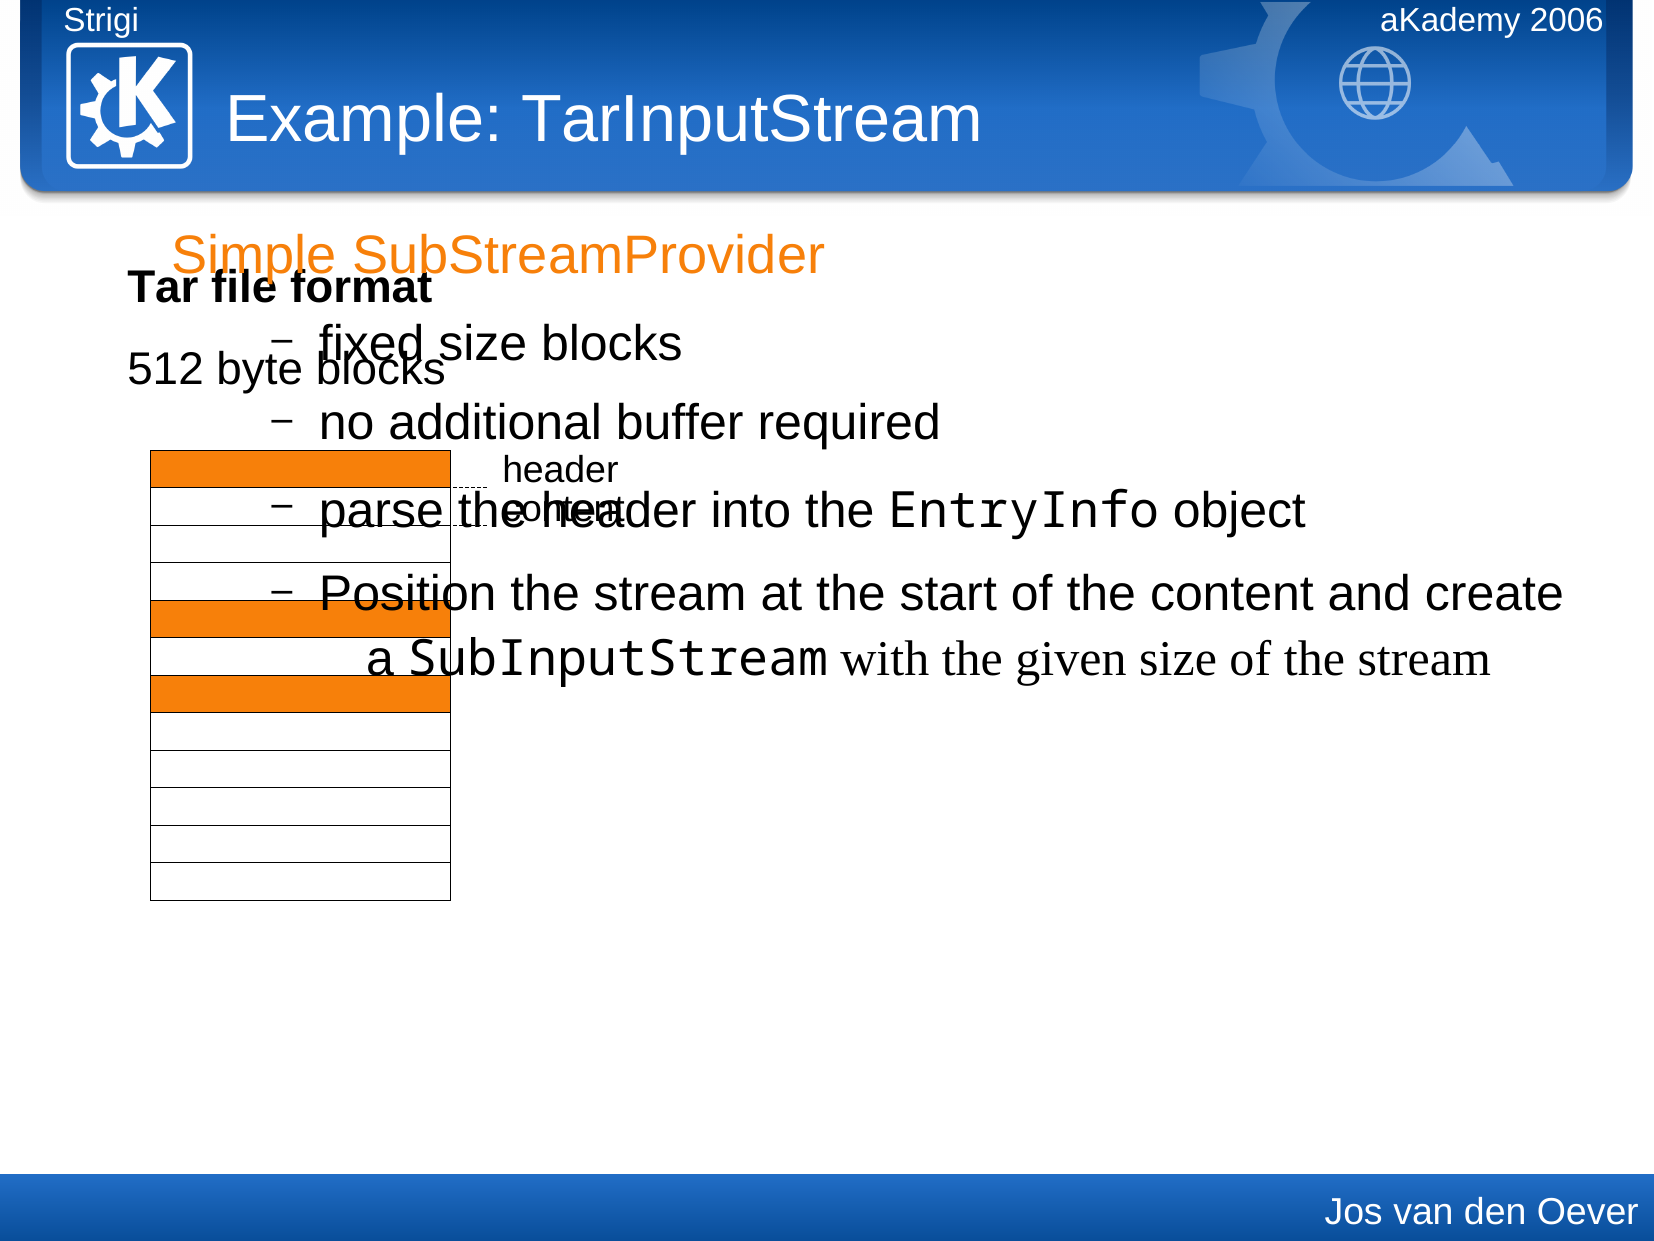

# Example: TarInputStream
Simple SubStreamProvider
fixed size blocks
no additional buffer required
parse the header into the EntryInfo object
Position the stream at the start of the content and create a SubInputStream with the given size of the stream
Tar file format
512 byte blocks
header
content